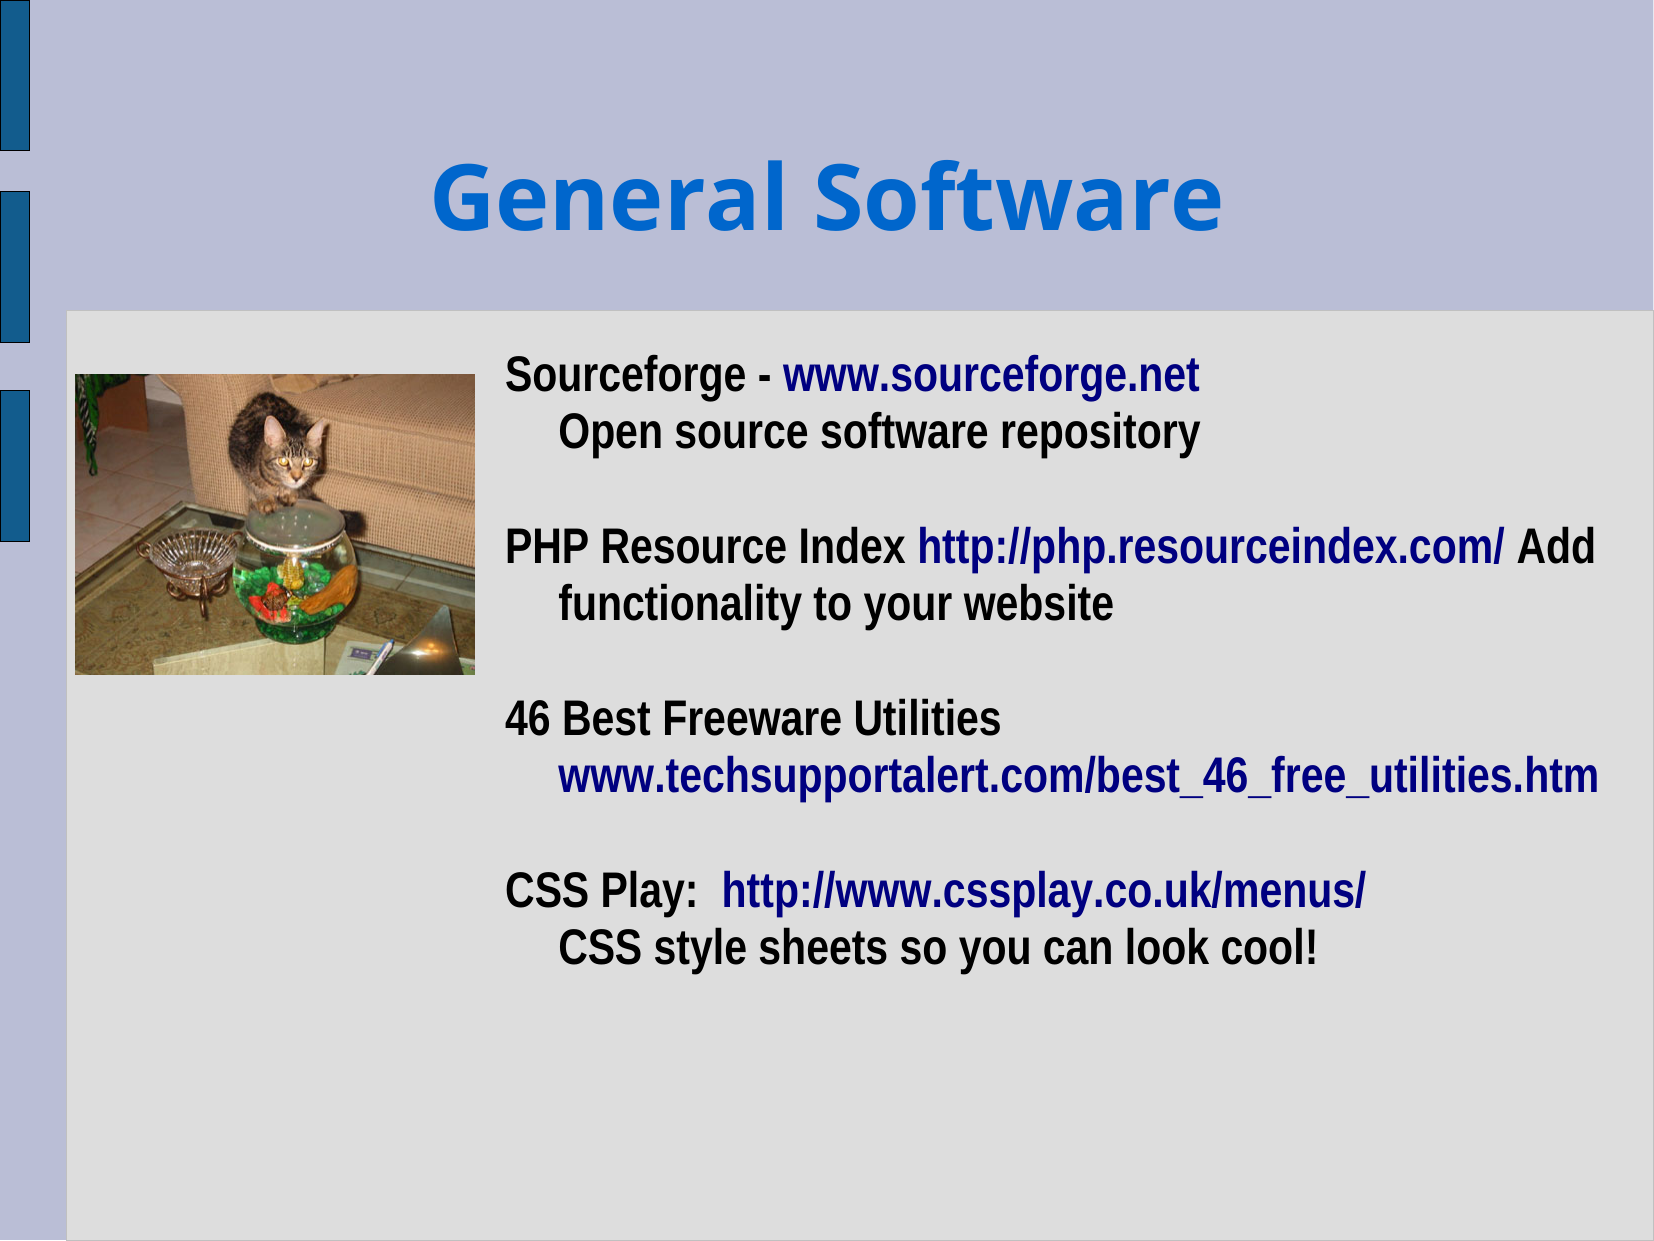

# General Software
Sourceforge - www.sourceforge.net
Open source software repository
PHP Resource Index http://php.resourceindex.com/ Add functionality to your website
46 Best Freeware Utilities
www.techsupportalert.com/best_46_free_utilities.htm
CSS Play: http://www.cssplay.co.uk/menus/
CSS style sheets so you can look cool!